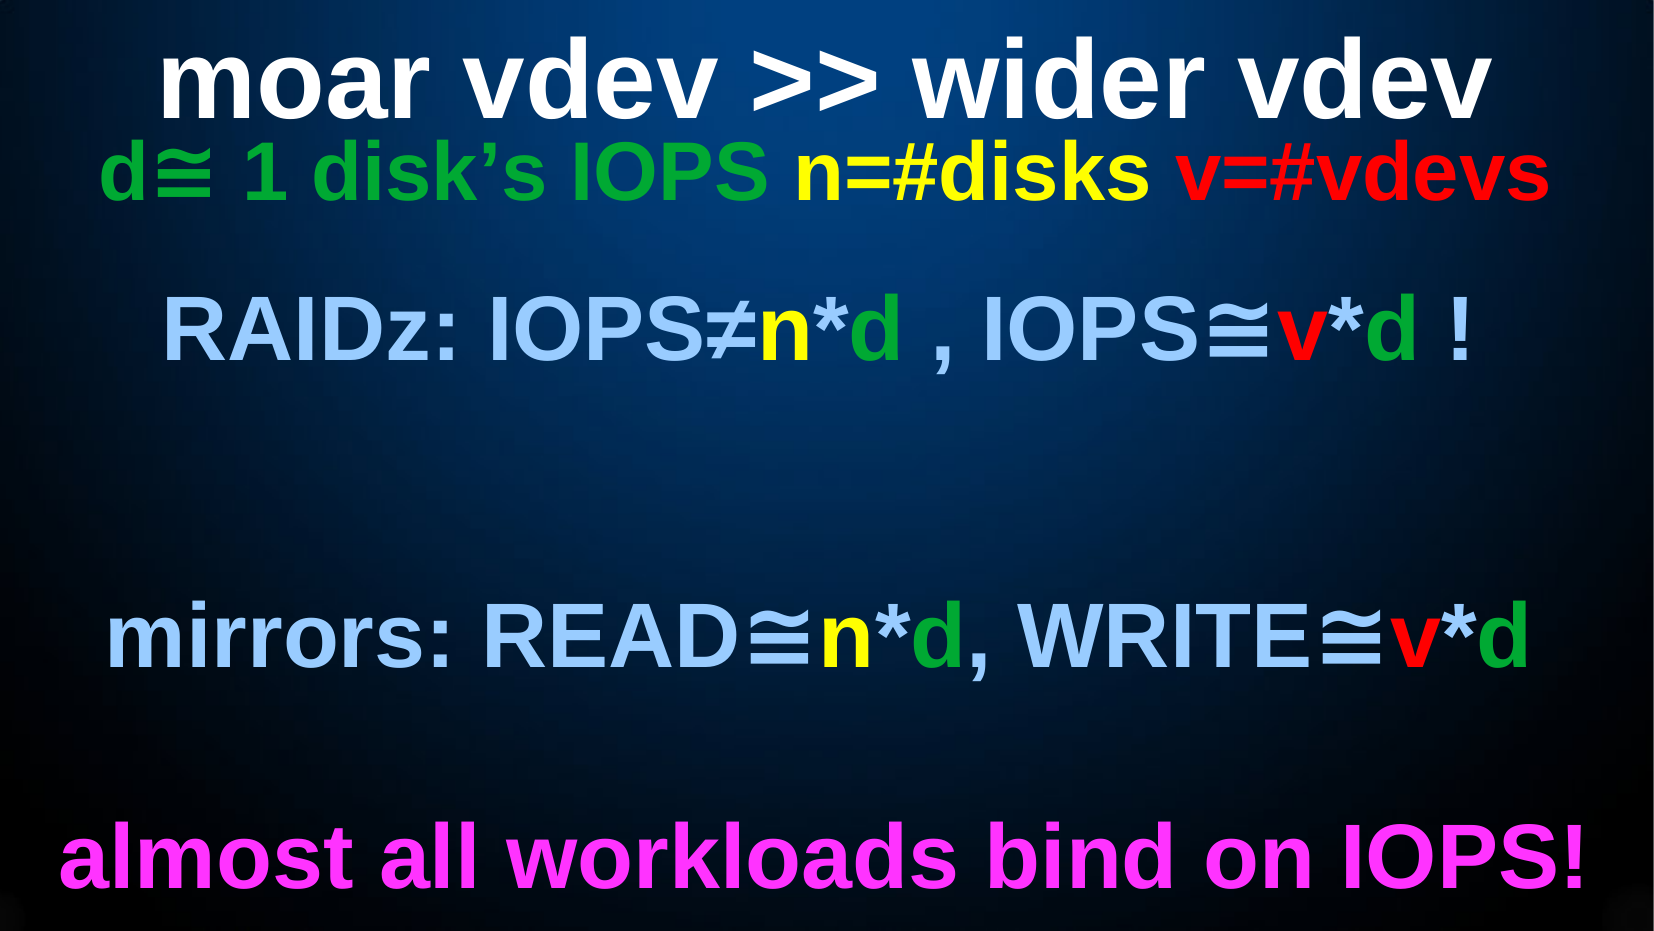

# moar vdev >> wider vdev
d≅ 1 disk’s IOPS n=#disks v=#vdevs
almost all workloads bind on IOPS!
RAIDz: IOPS≠n*d , IOPS≅v*d !
mirrors: READ≅n*d, WRITE≅v*d